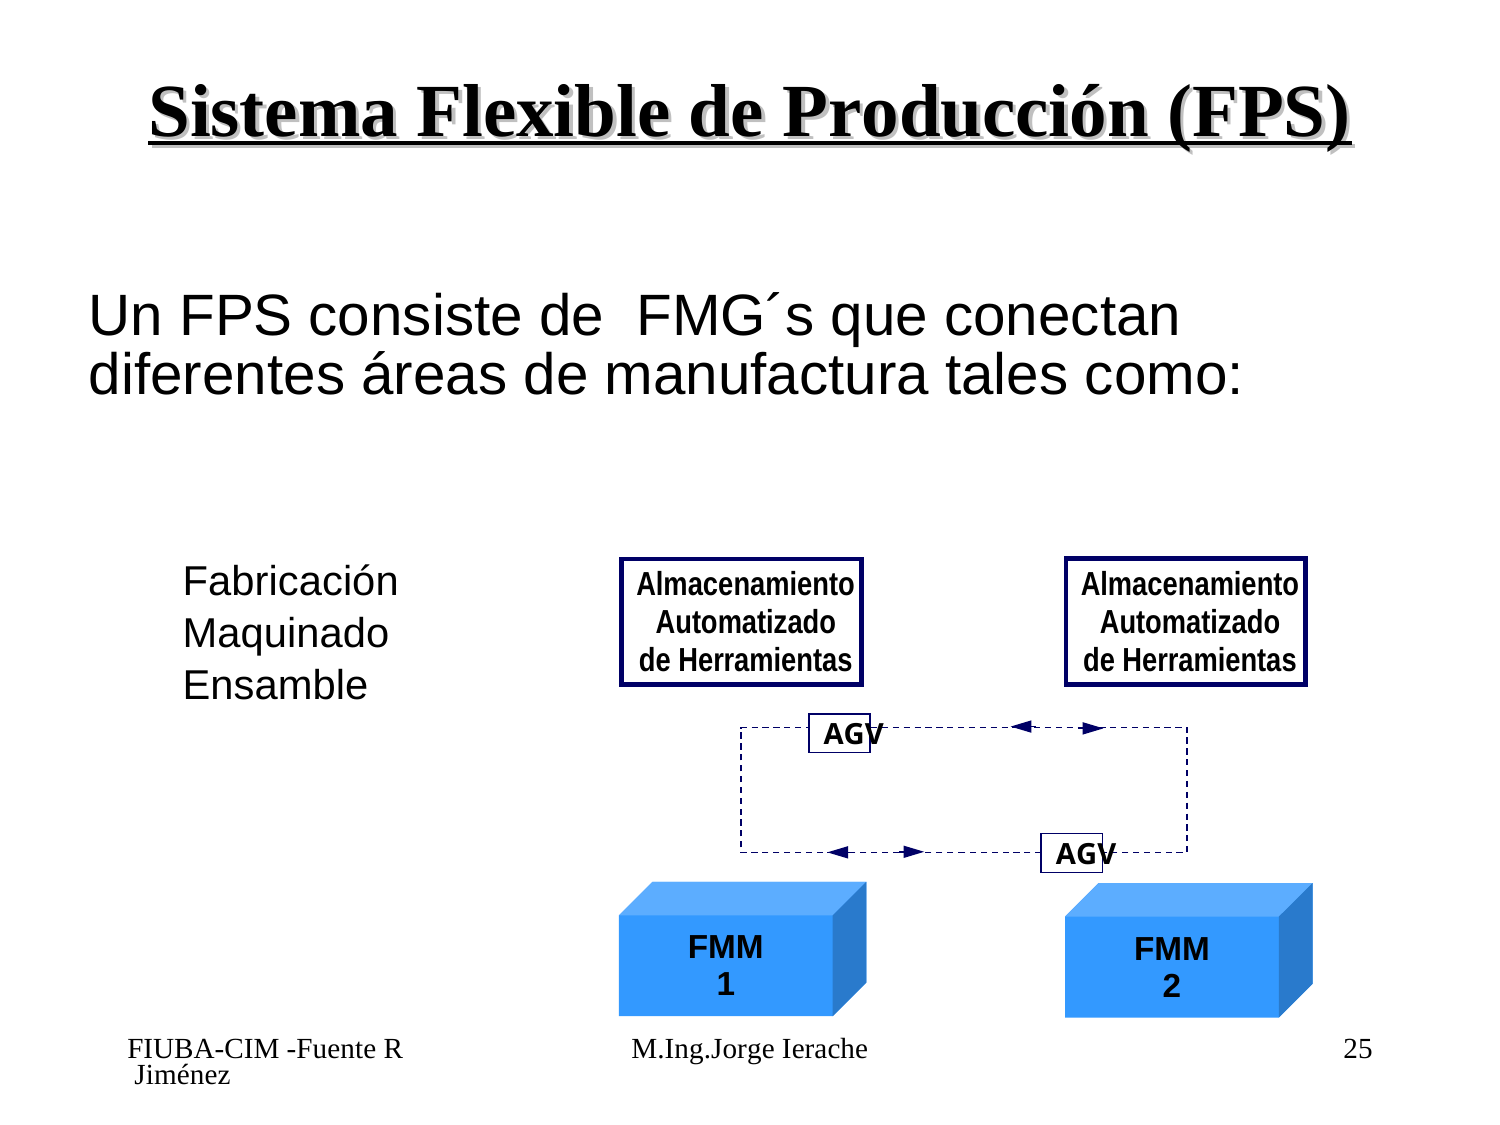

# Sistema Flexible de Producción (FPS)
	Un FPS consiste de FMG´s que conectan diferentes áreas de manufactura tales como:
Fabricación
Maquinado
Ensamble
Almacenamiento
Automatizado
de Herramientas
Almacenamiento
Automatizado
de Herramientas
AGV
AGV
FMM
1
FMM
2
FIUBA-CIM -Fuente R Jiménez
M.Ing.Jorge Ierache
25